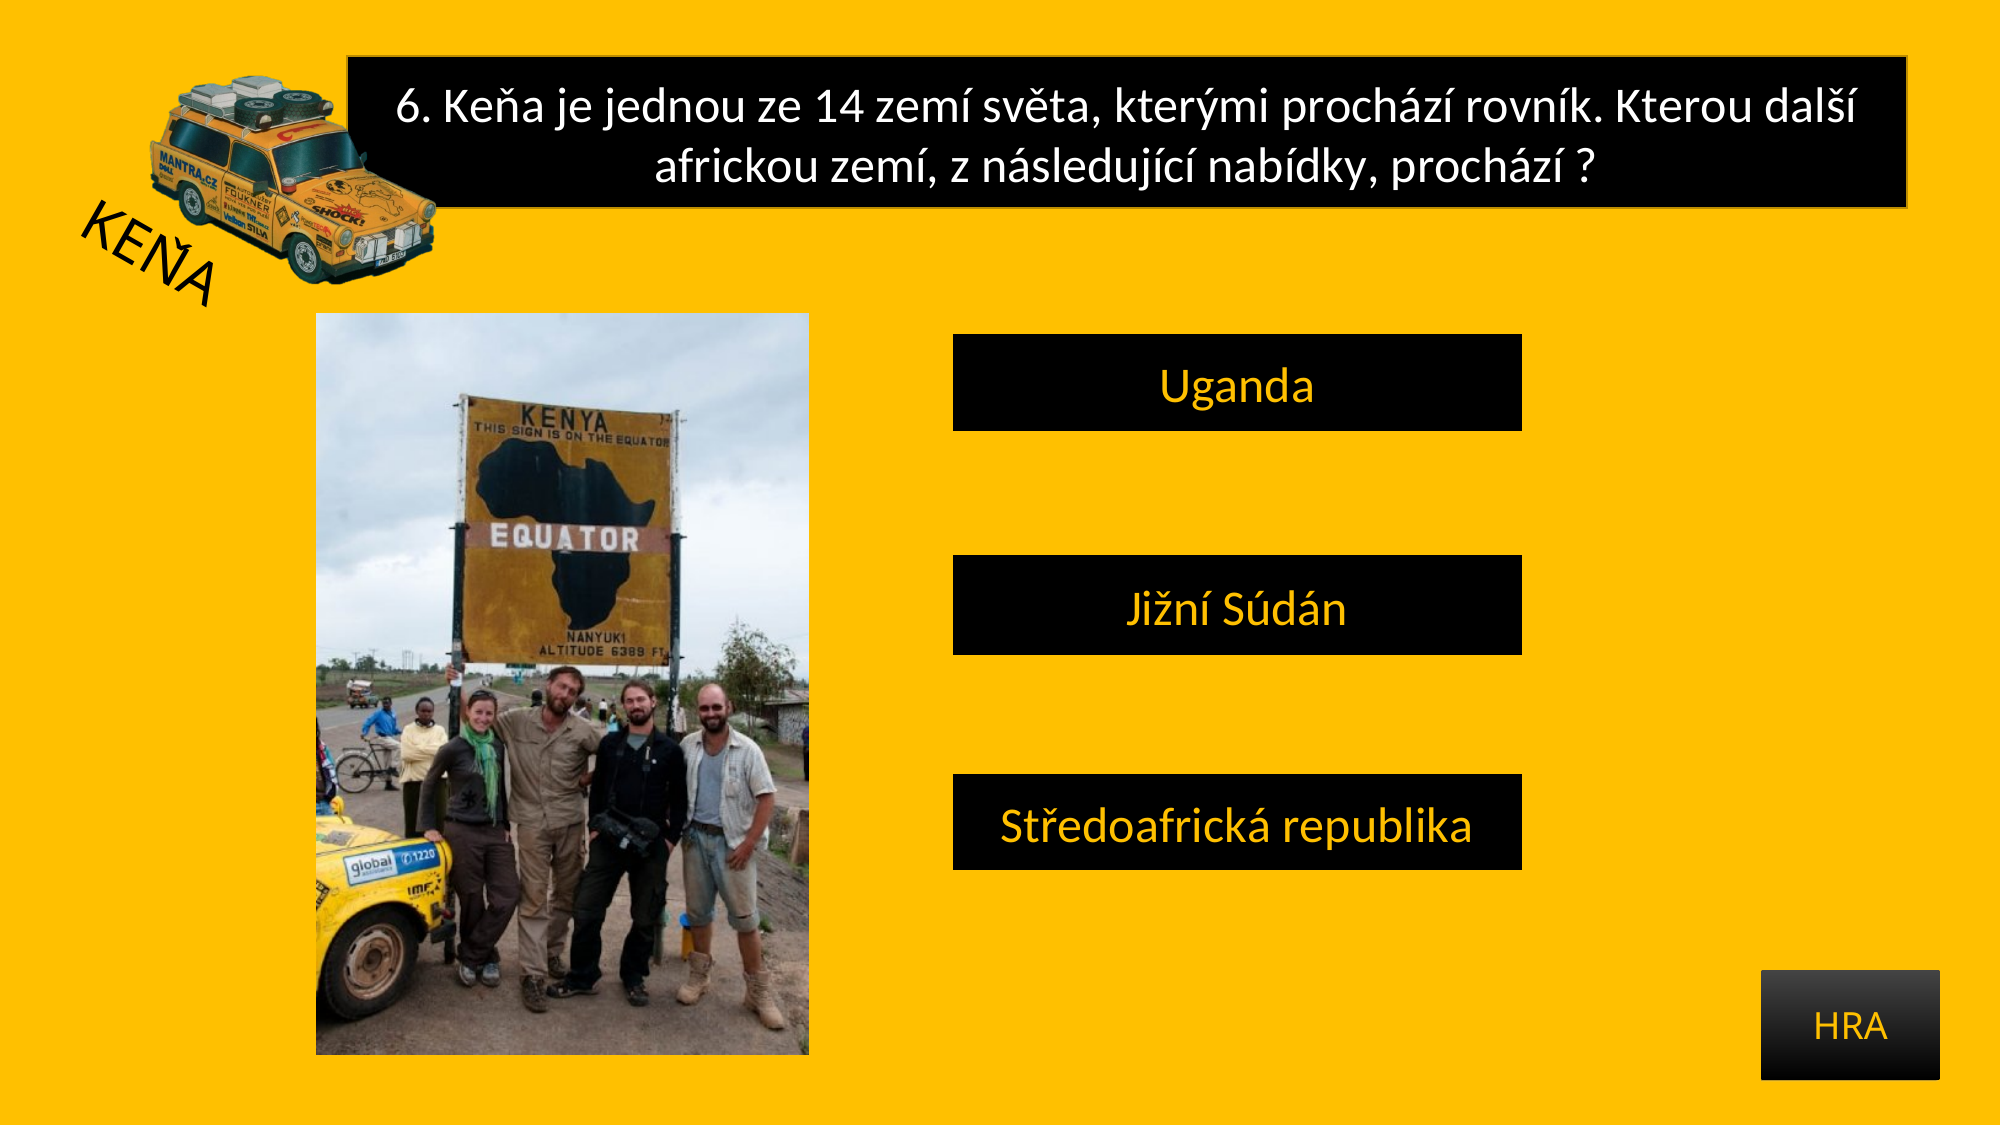

6. Keňa je jednou ze 14 zemí světa, kterými prochází rovník. Kterou další africkou zemí, z následující nabídky, prochází ?
KENA
ˇ
Uganda
Jižní Súdán
Středoafrická republika
HRA